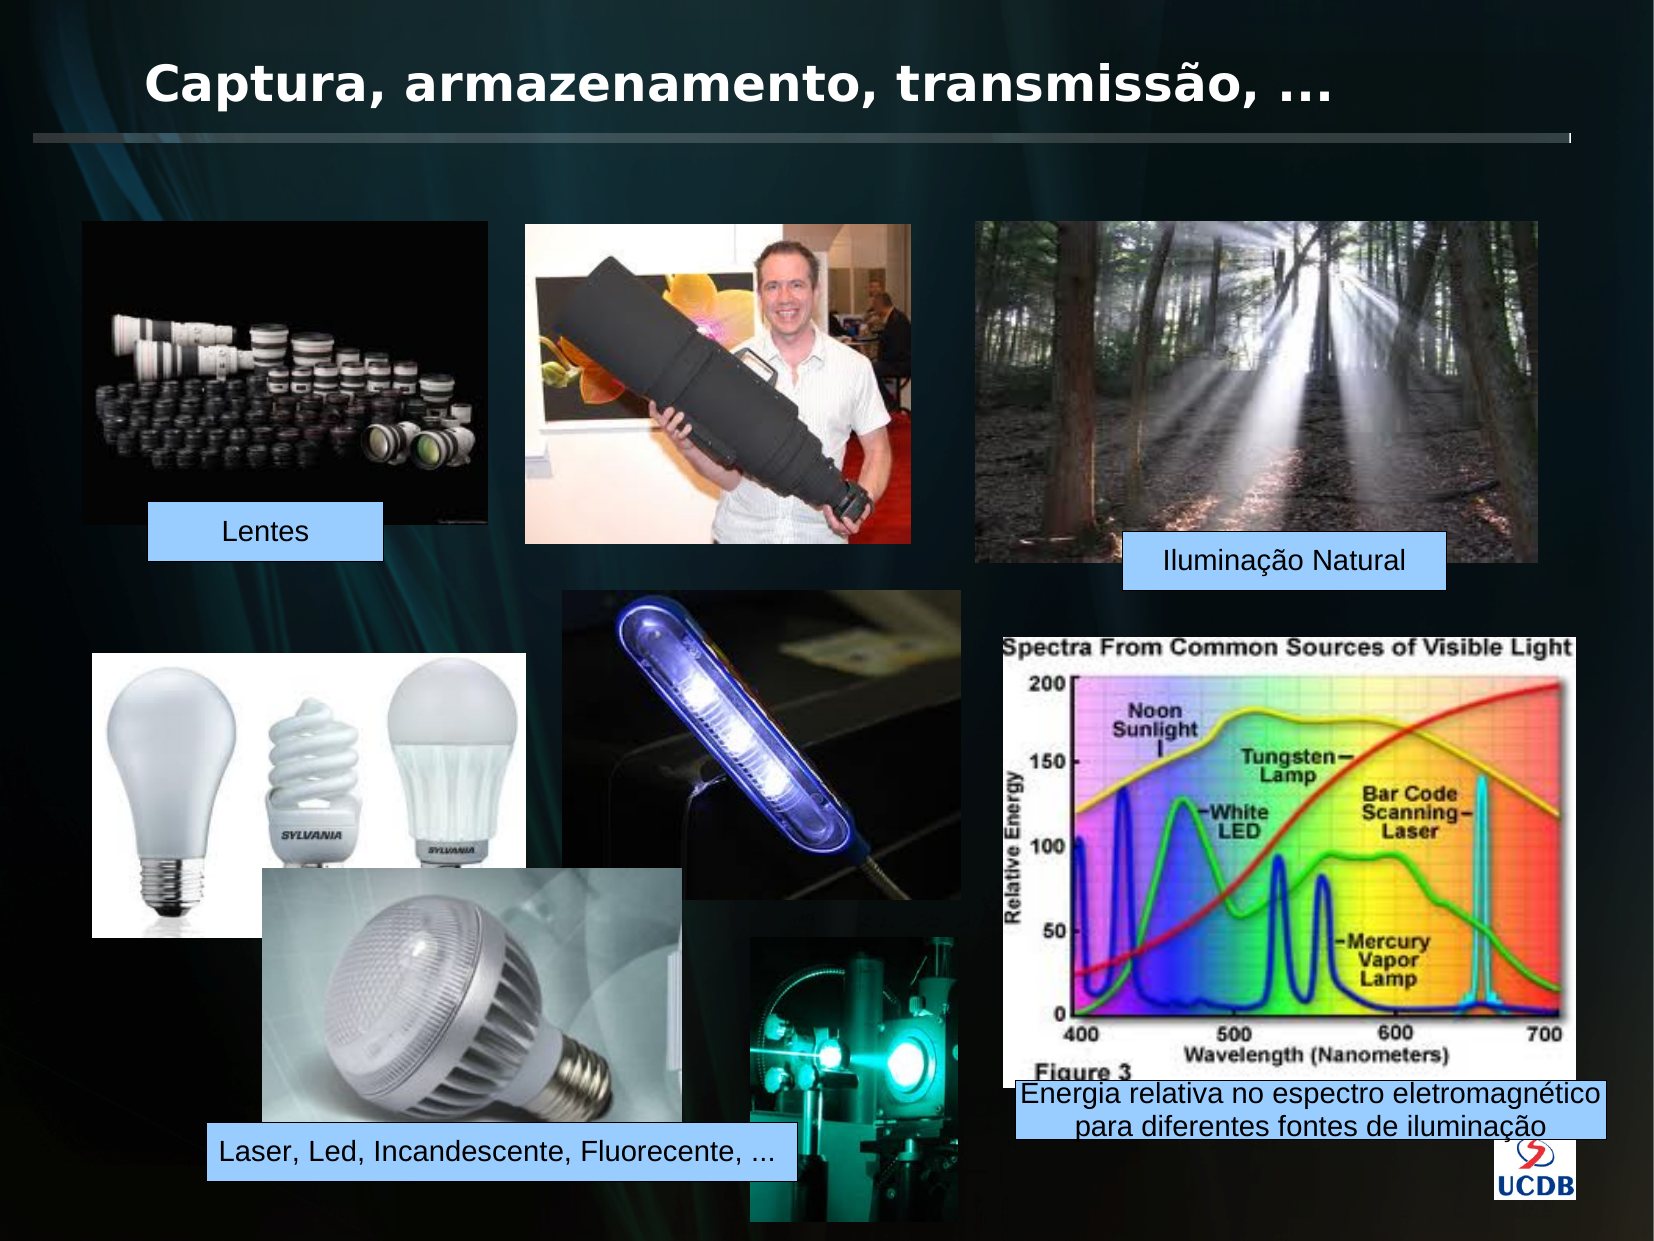

Captura, armazenamento, transmissão, ...
Lentes
Iluminação Natural
Energia relativa no espectro eletromagnético
para diferentes fontes de iluminação
Laser, Led, Incandescente, Fluorecente, ...